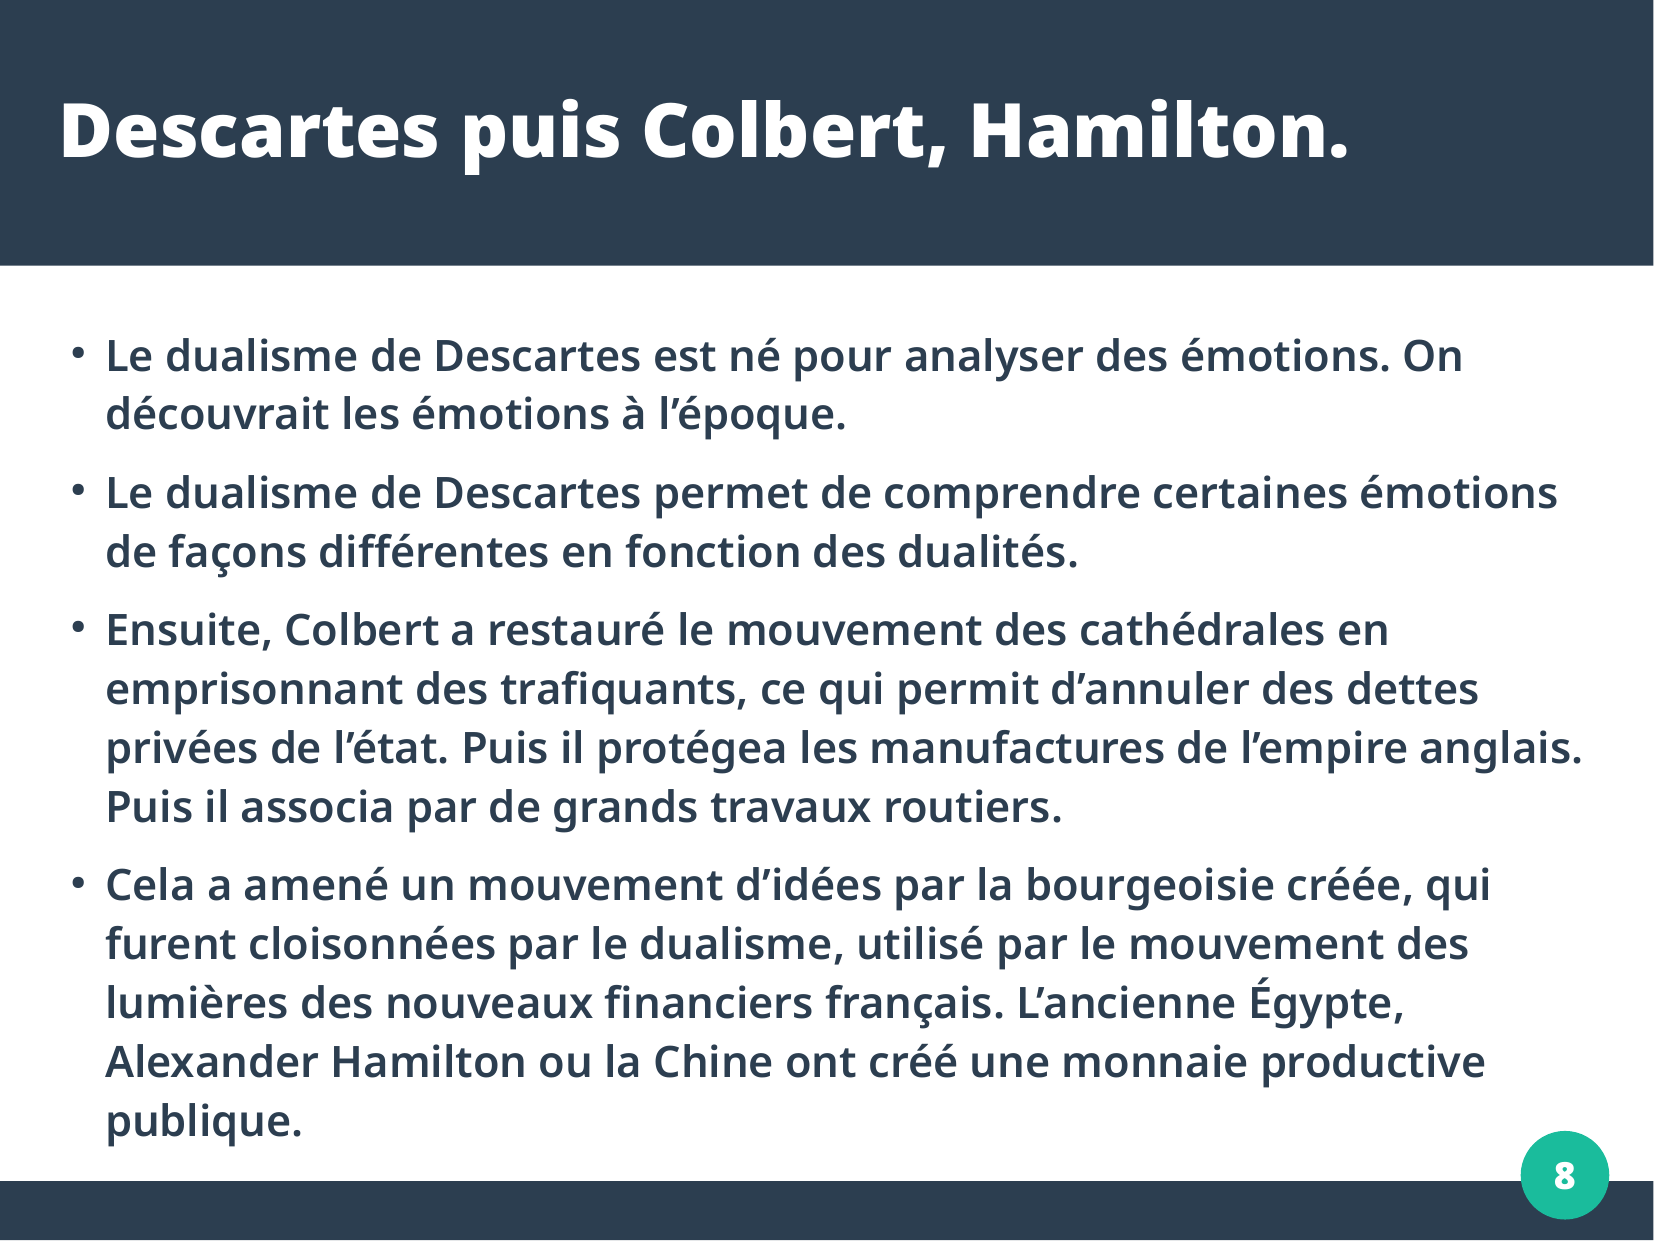

# Descartes puis Colbert, Hamilton.
Le dualisme de Descartes est né pour analyser des émotions. On découvrait les émotions à l’époque.
Le dualisme de Descartes permet de comprendre certaines émotions de façons différentes en fonction des dualités.
Ensuite, Colbert a restauré le mouvement des cathédrales en emprisonnant des trafiquants, ce qui permit d’annuler des dettes privées de l’état. Puis il protégea les manufactures de l’empire anglais. Puis il associa par de grands travaux routiers.
Cela a amené un mouvement d’idées par la bourgeoisie créée, qui furent cloisonnées par le dualisme, utilisé par le mouvement des lumières des nouveaux financiers français. L’ancienne Égypte, Alexander Hamilton ou la Chine ont créé une monnaie productive publique.
8